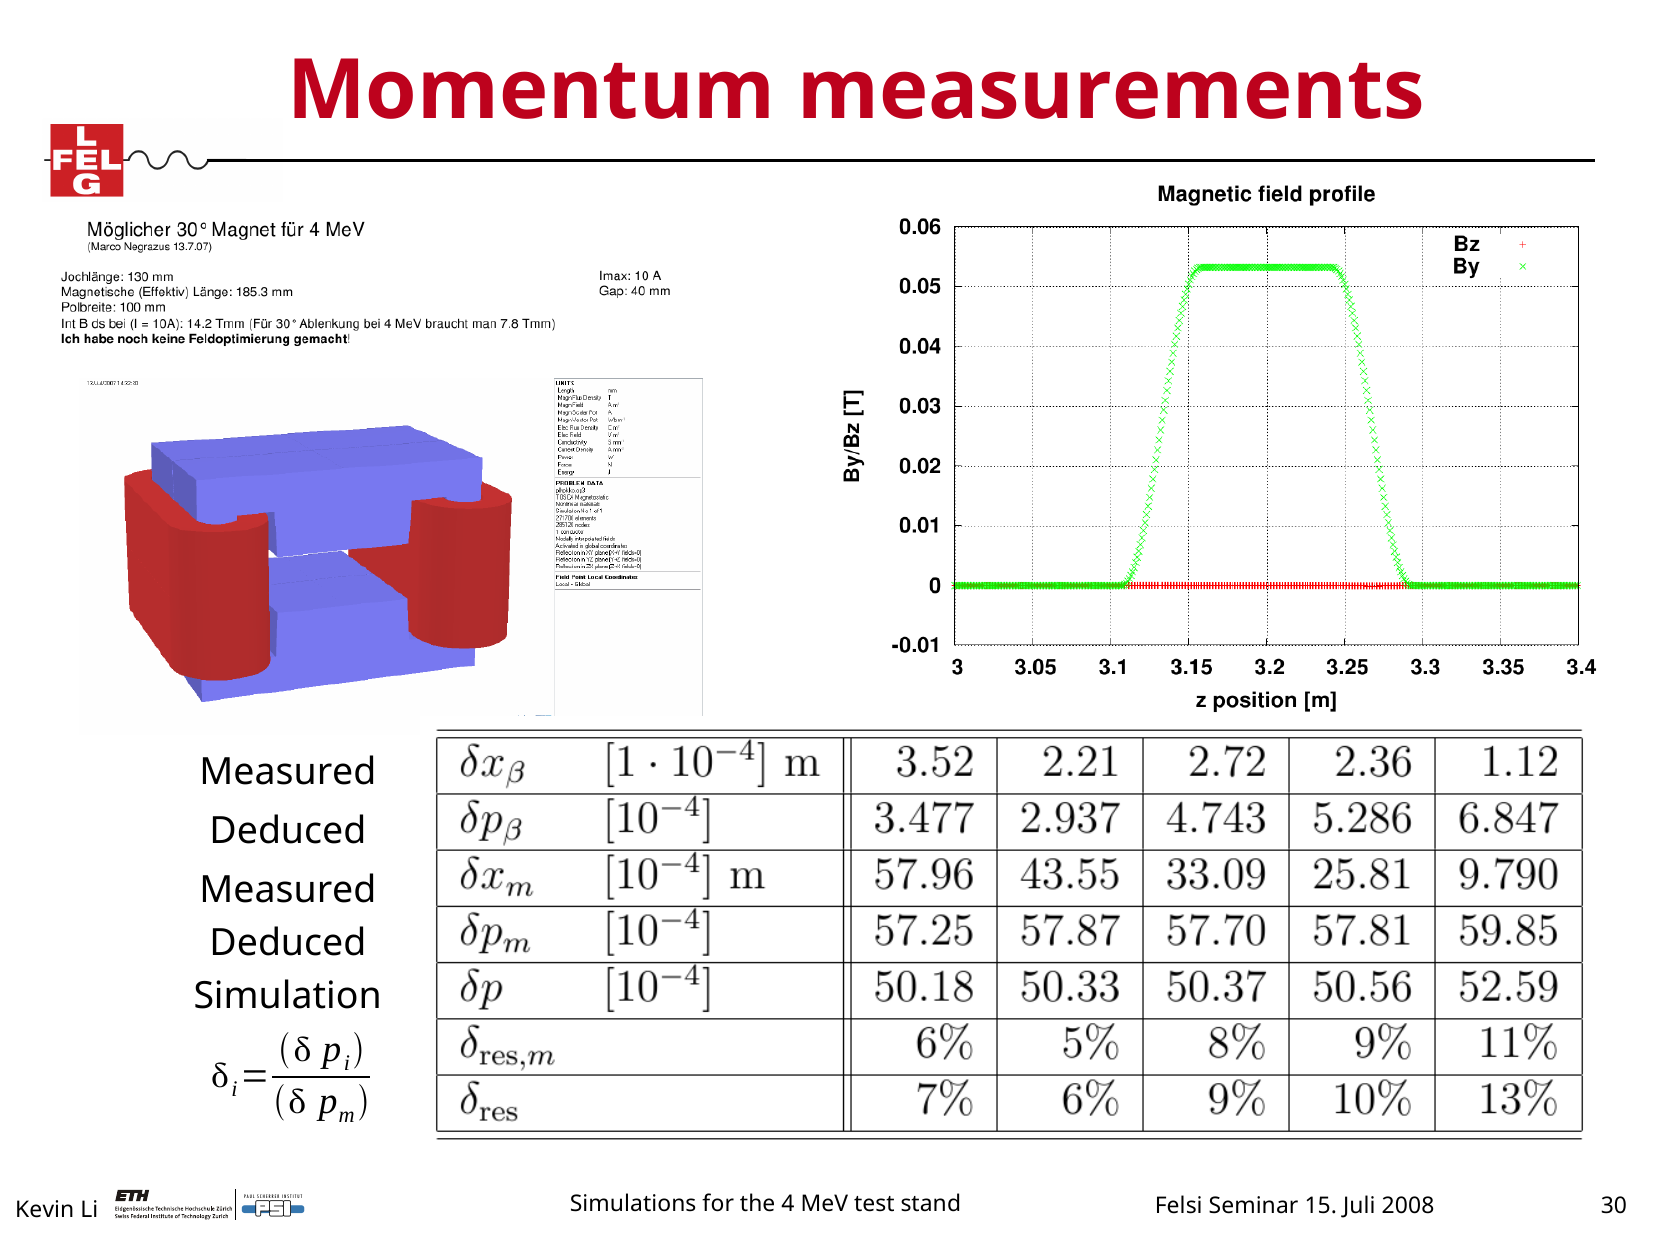

# Momentum measurements
Measured
Deduced
Measured
Deduced
Simulation